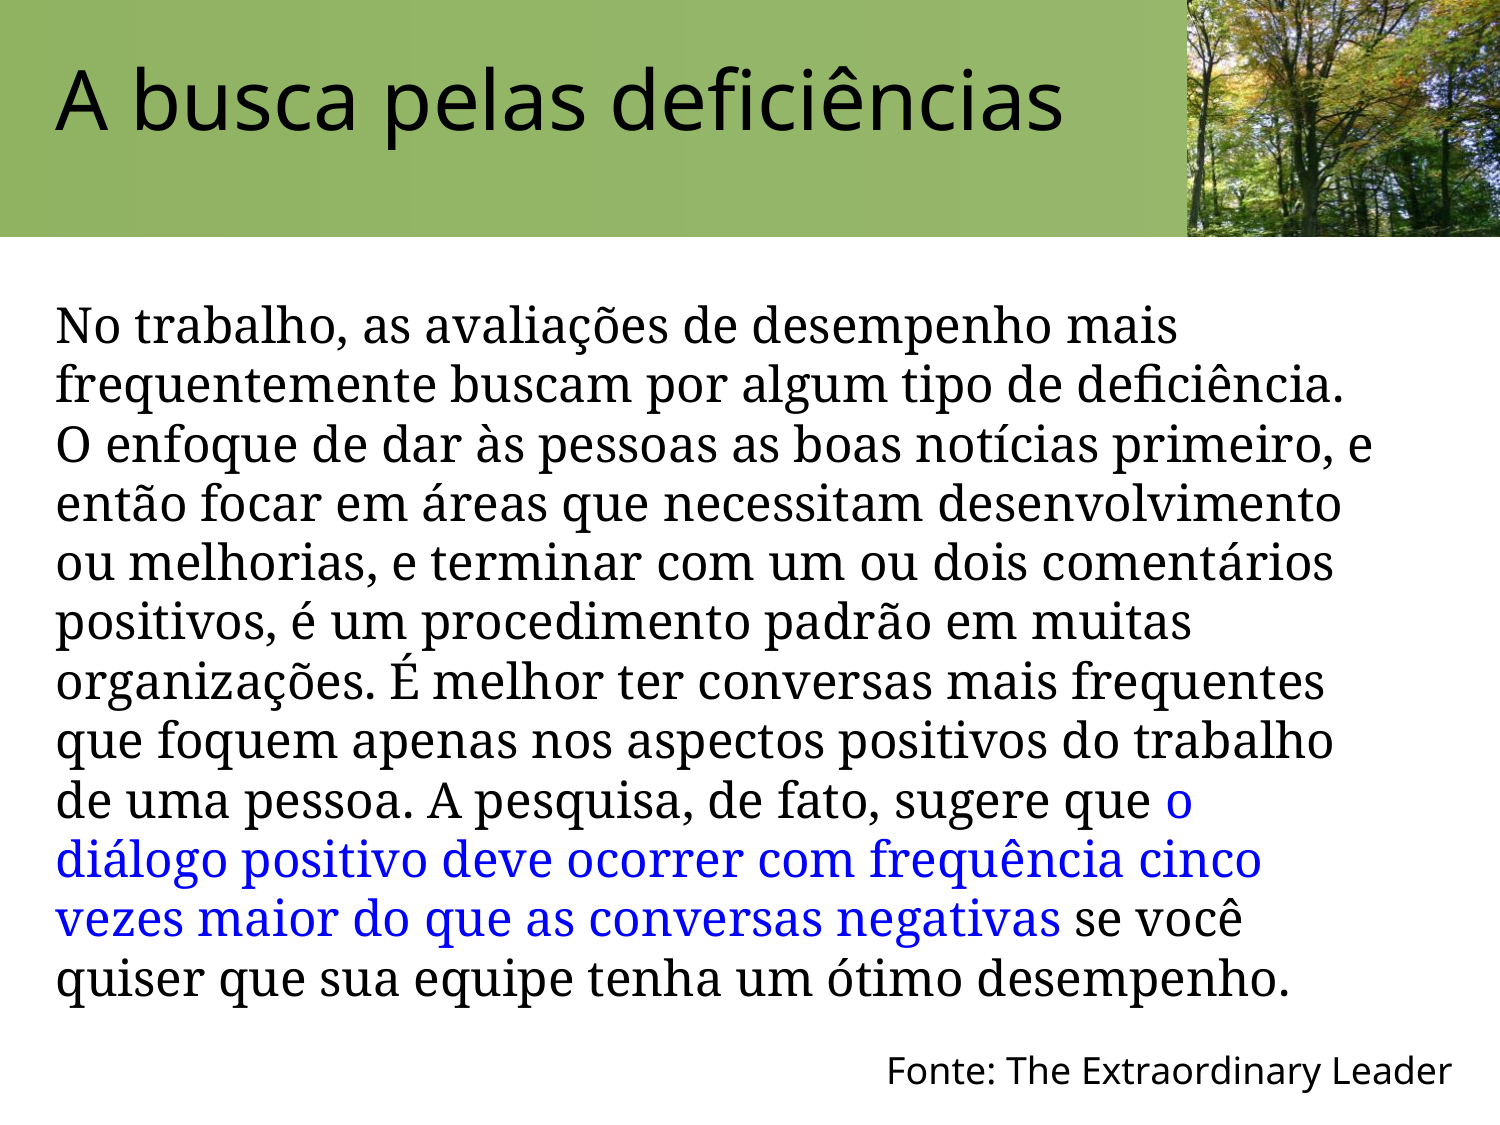

# A busca pelas deficiências
No trabalho, as avaliações de desempenho mais frequentemente buscam por algum tipo de deficiência. O enfoque de dar às pessoas as boas notícias primeiro, e então focar em áreas que necessitam desenvolvimento ou melhorias, e terminar com um ou dois comentários positivos, é um procedimento padrão em muitas organizações. É melhor ter conversas mais frequentes que foquem apenas nos aspectos positivos do trabalho de uma pessoa. A pesquisa, de fato, sugere que o diálogo positivo deve ocorrer com frequência cinco vezes maior do que as conversas negativas se você quiser que sua equipe tenha um ótimo desempenho.
Fonte: The Extraordinary Leader